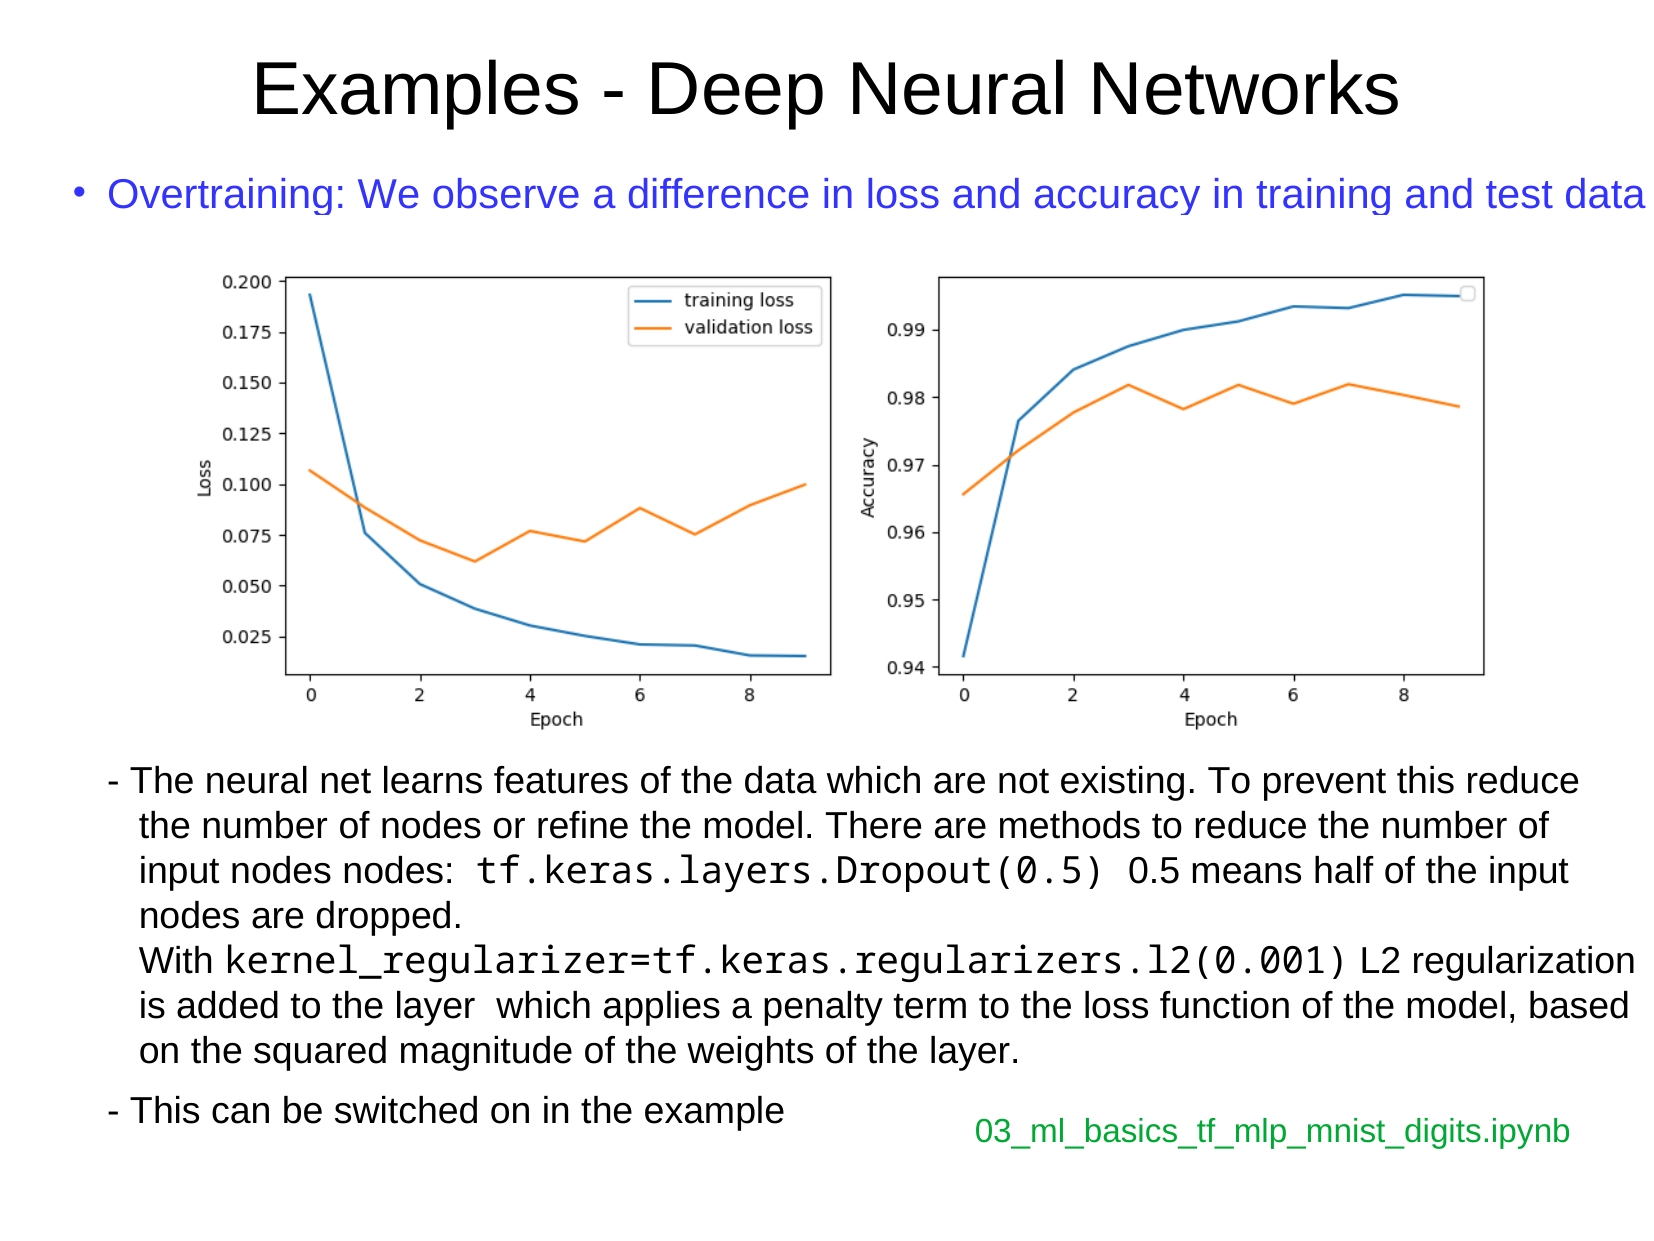

# Examples - Deep Neural Networks
 Overtraining: We observe a difference in loss and accuracy in training and test data
 - The neural net learns features of the data which are not existing. To prevent this reduce
 the number of nodes or refine the model. There are methods to reduce the number of
 input nodes nodes: tf.keras.layers.Dropout(0.5) 0.5 means half of the input
 nodes are dropped.
 With kernel_regularizer=tf.keras.regularizers.l2(0.001) L2 regularization
 is added to the layer which applies a penalty term to the loss function of the model, based
 on the squared magnitude of the weights of the layer.
 - This can be switched on in the example
03_ml_basics_tf_mlp_mnist_digits.ipynb